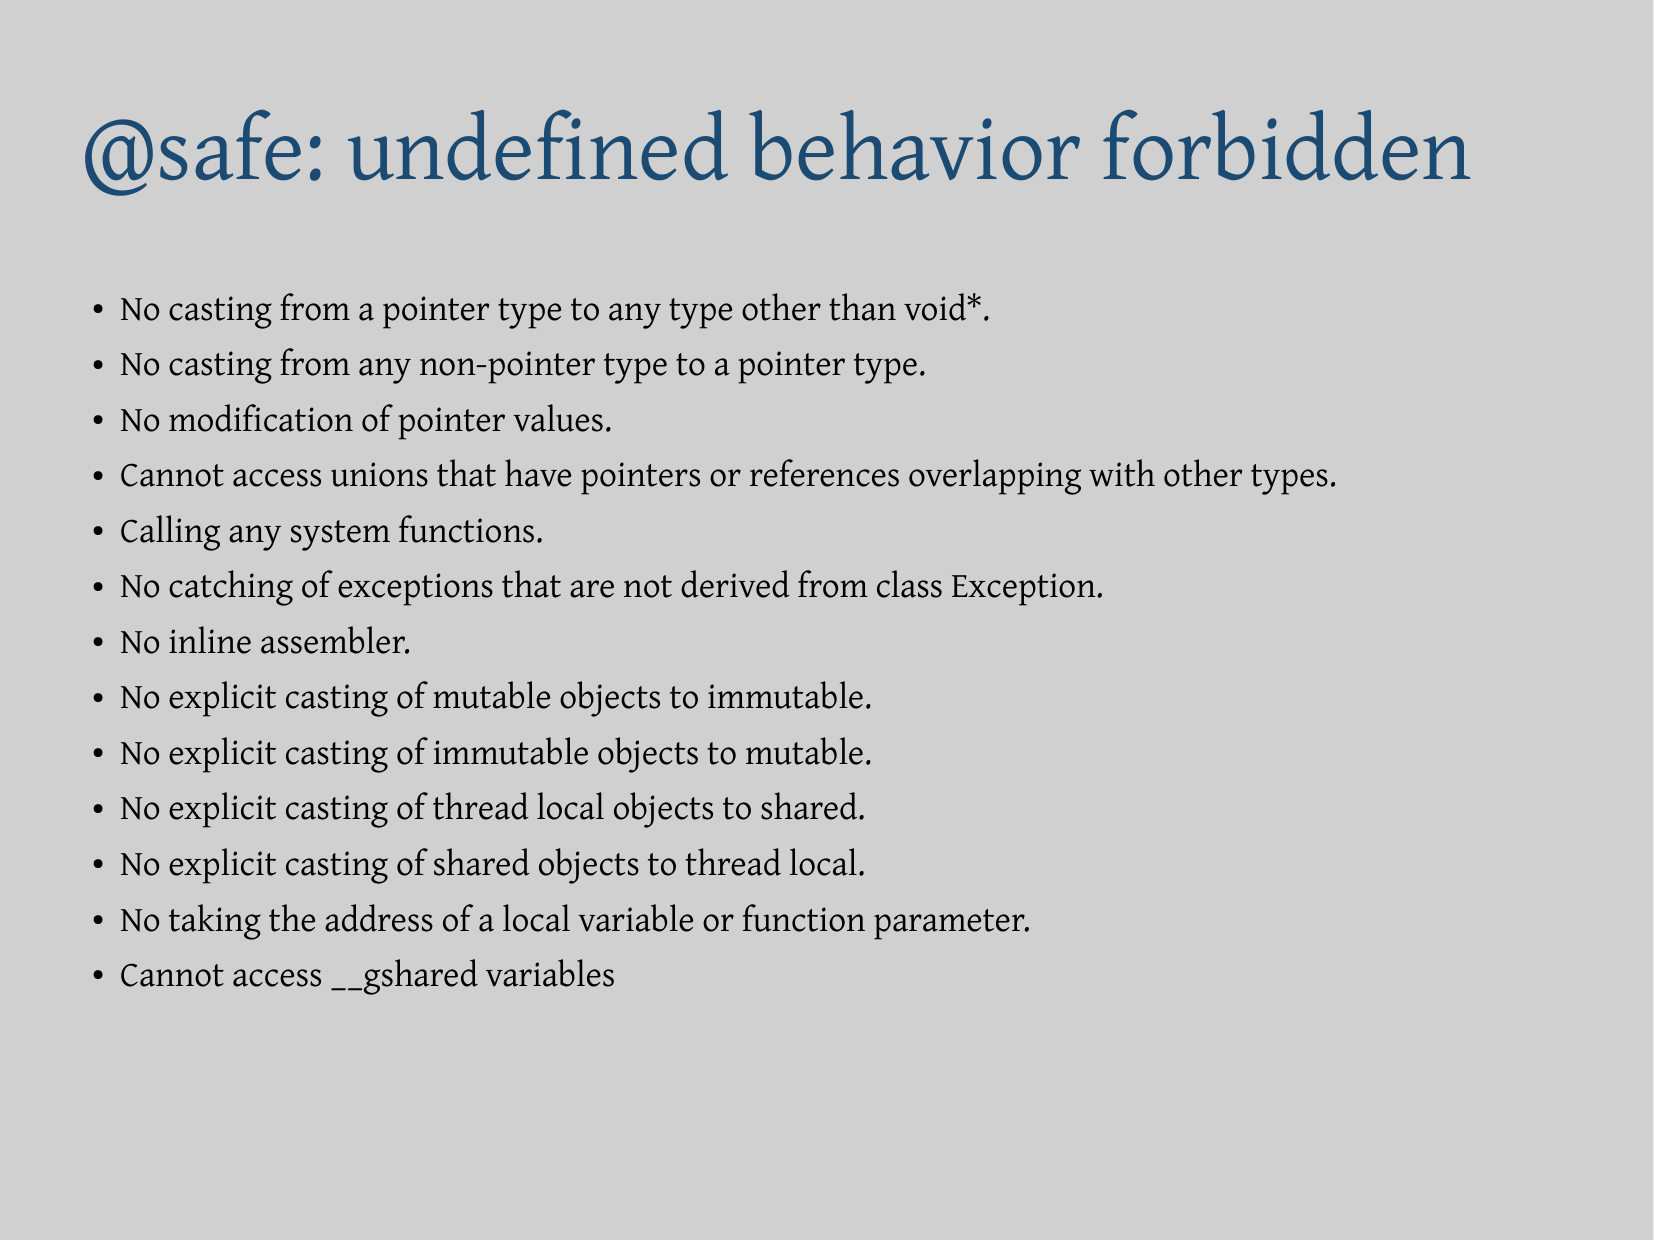

# @safe: undefined behavior forbidden
No casting from a pointer type to any type other than void*.
No casting from any non-pointer type to a pointer type.
No modification of pointer values.
Cannot access unions that have pointers or references overlapping with other types.
Calling any system functions.
No catching of exceptions that are not derived from class Exception.
No inline assembler.
No explicit casting of mutable objects to immutable.
No explicit casting of immutable objects to mutable.
No explicit casting of thread local objects to shared.
No explicit casting of shared objects to thread local.
No taking the address of a local variable or function parameter.
Cannot access __gshared variables